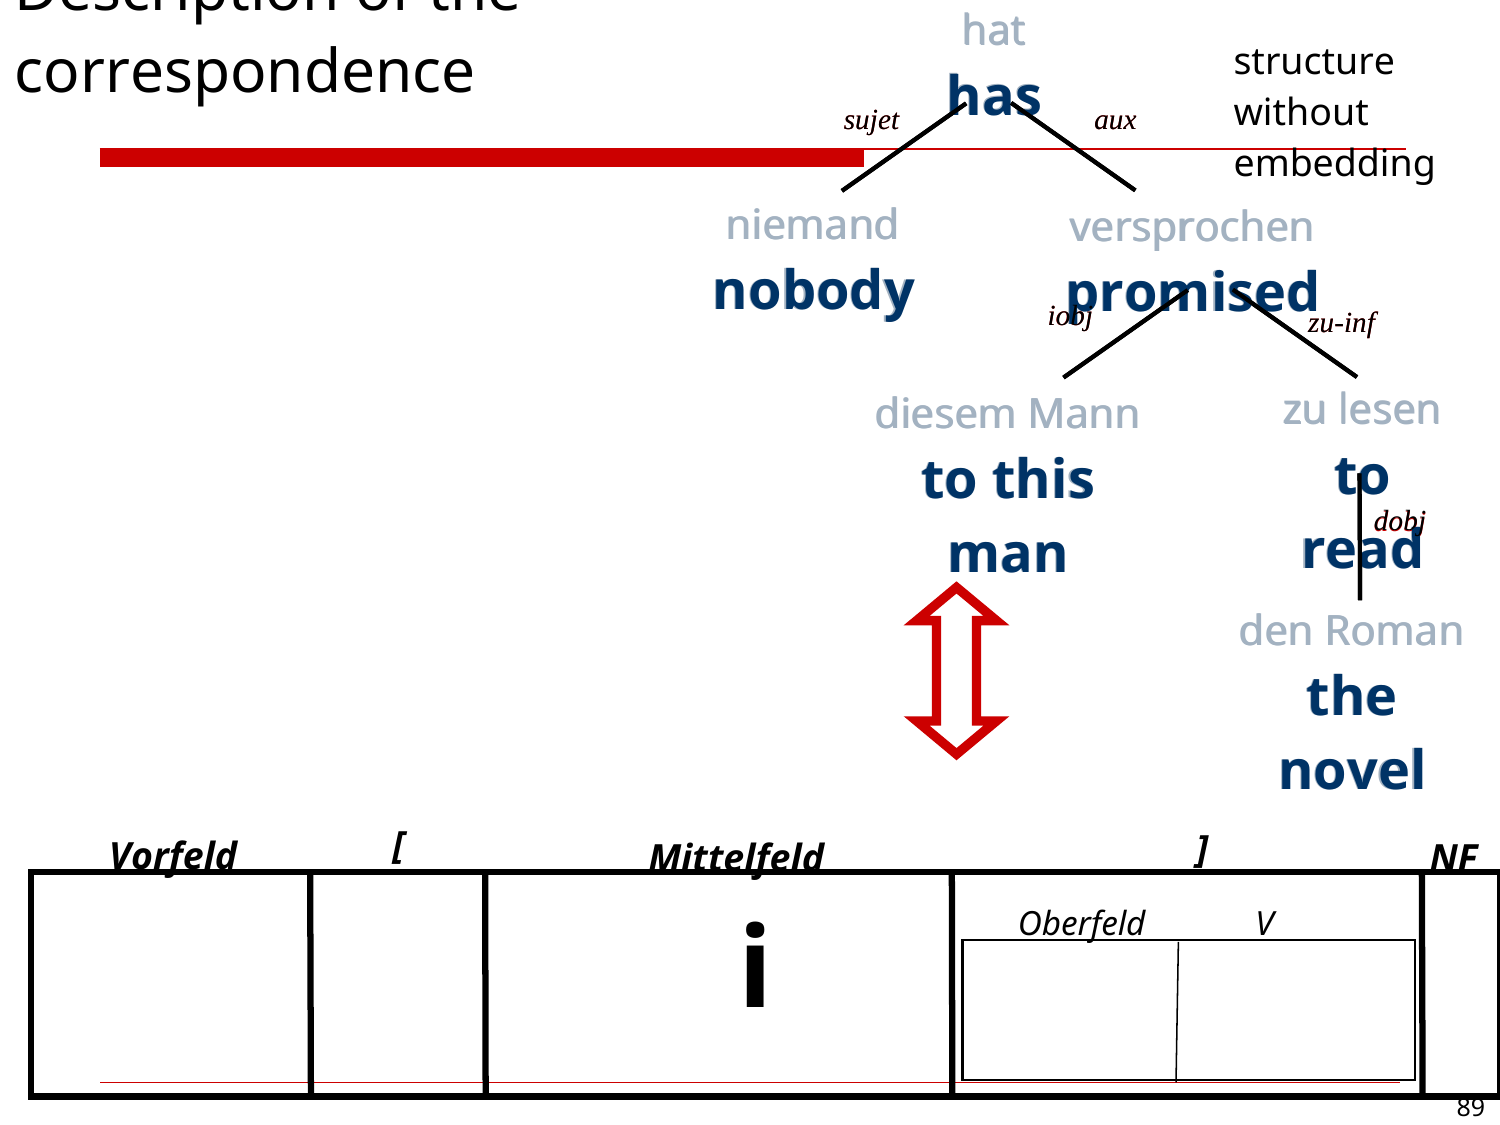

hat
has
sujet
aux
niemand
nobody
versprochen
promised
iobj
zu-inf
zu lesen
to read
diesem Mann
to this man
dobj
den Roman
the novel
# Description of the correspondence
hat
has
structure without embedding
sujet
aux
niemand
nobody
versprochen
promised
iobj
zu-inf
zu lesen
to read
diesem Mann
to this man
dobj
den Roman
the novel
[
]
Vorfeld
Mittelfeld
NF
i
Oberfeld	 V
89